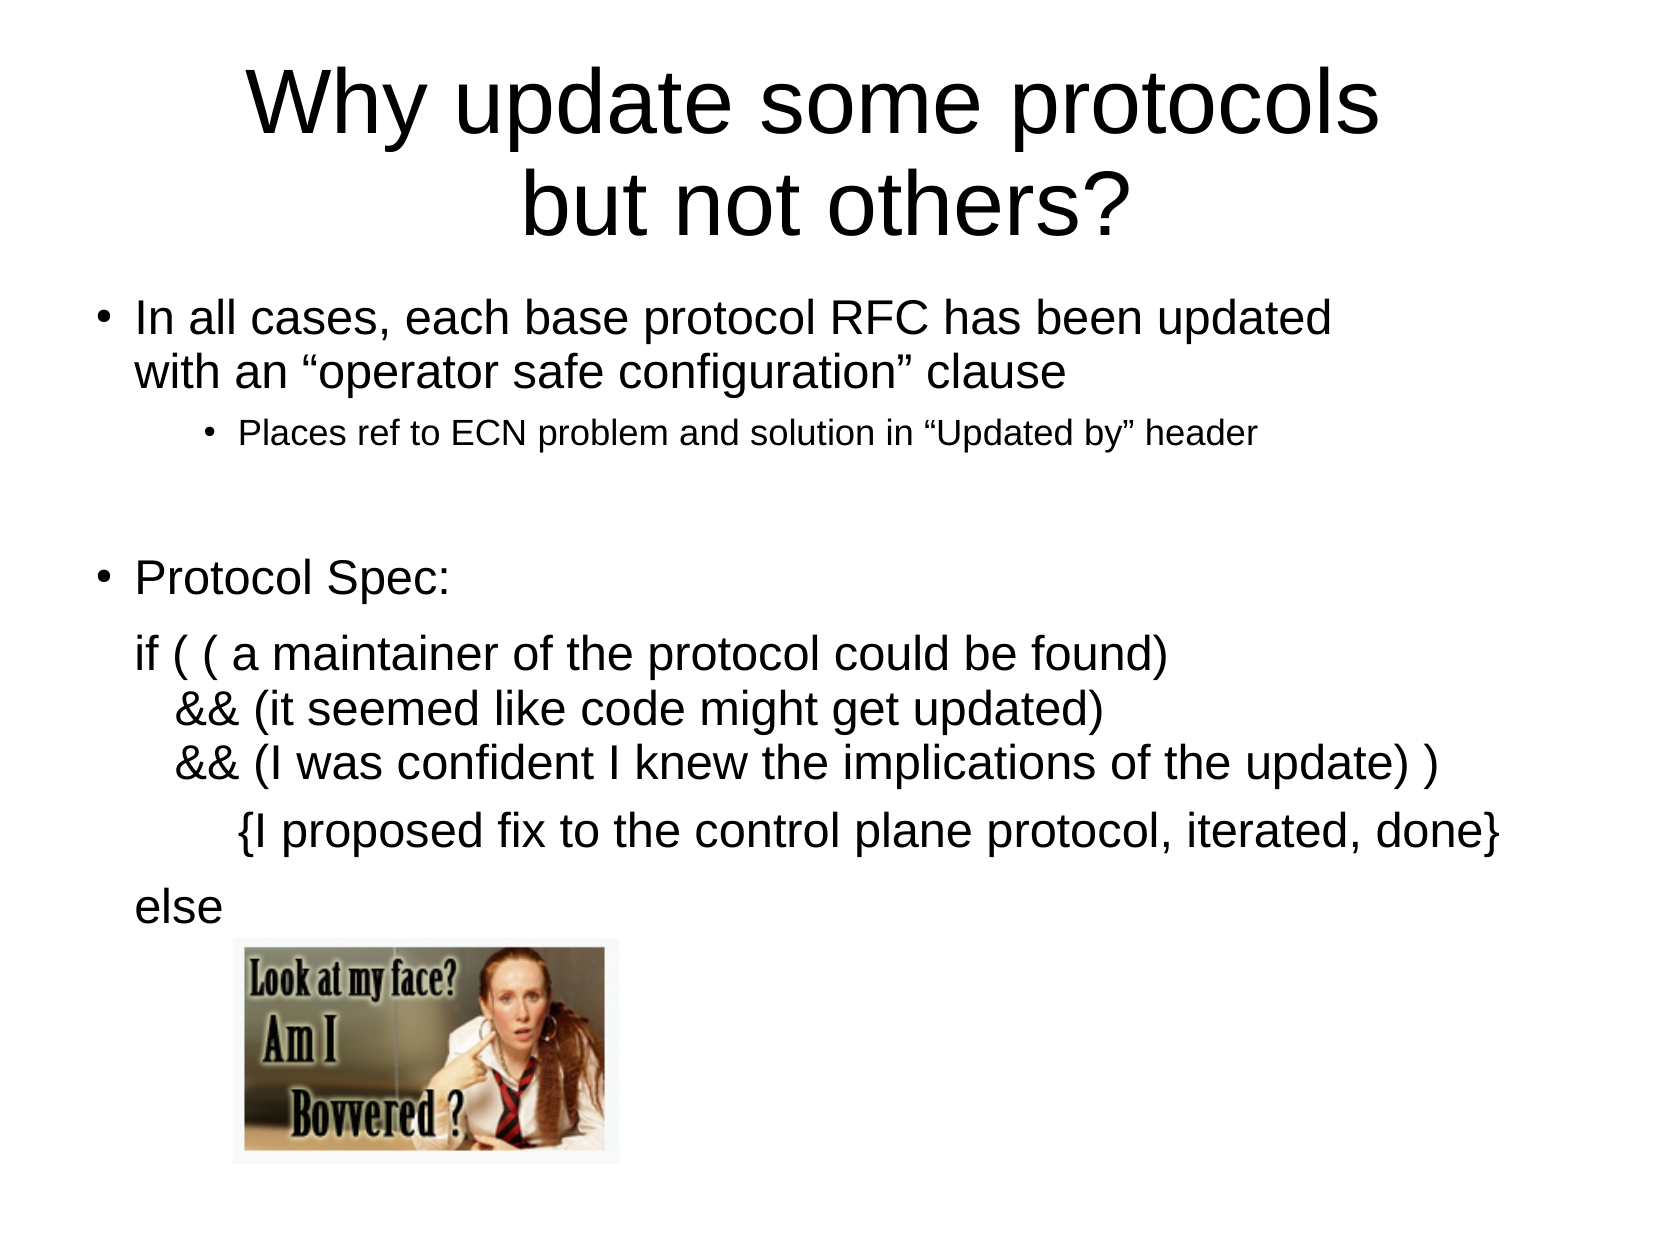

# Why update some protocols but not others?
In all cases, each base protocol RFC has been updated
with an “operator safe configuration” clause
Places ref to ECN problem and solution in “Updated by” header
Protocol Spec:
if ( ( a maintainer of the protocol could be found)
 && (it seemed like code might get updated)
 && (I was confident I knew the implications of the update) )
{I proposed fix to the control plane protocol, iterated, done}
else
{Am I bovvered?}